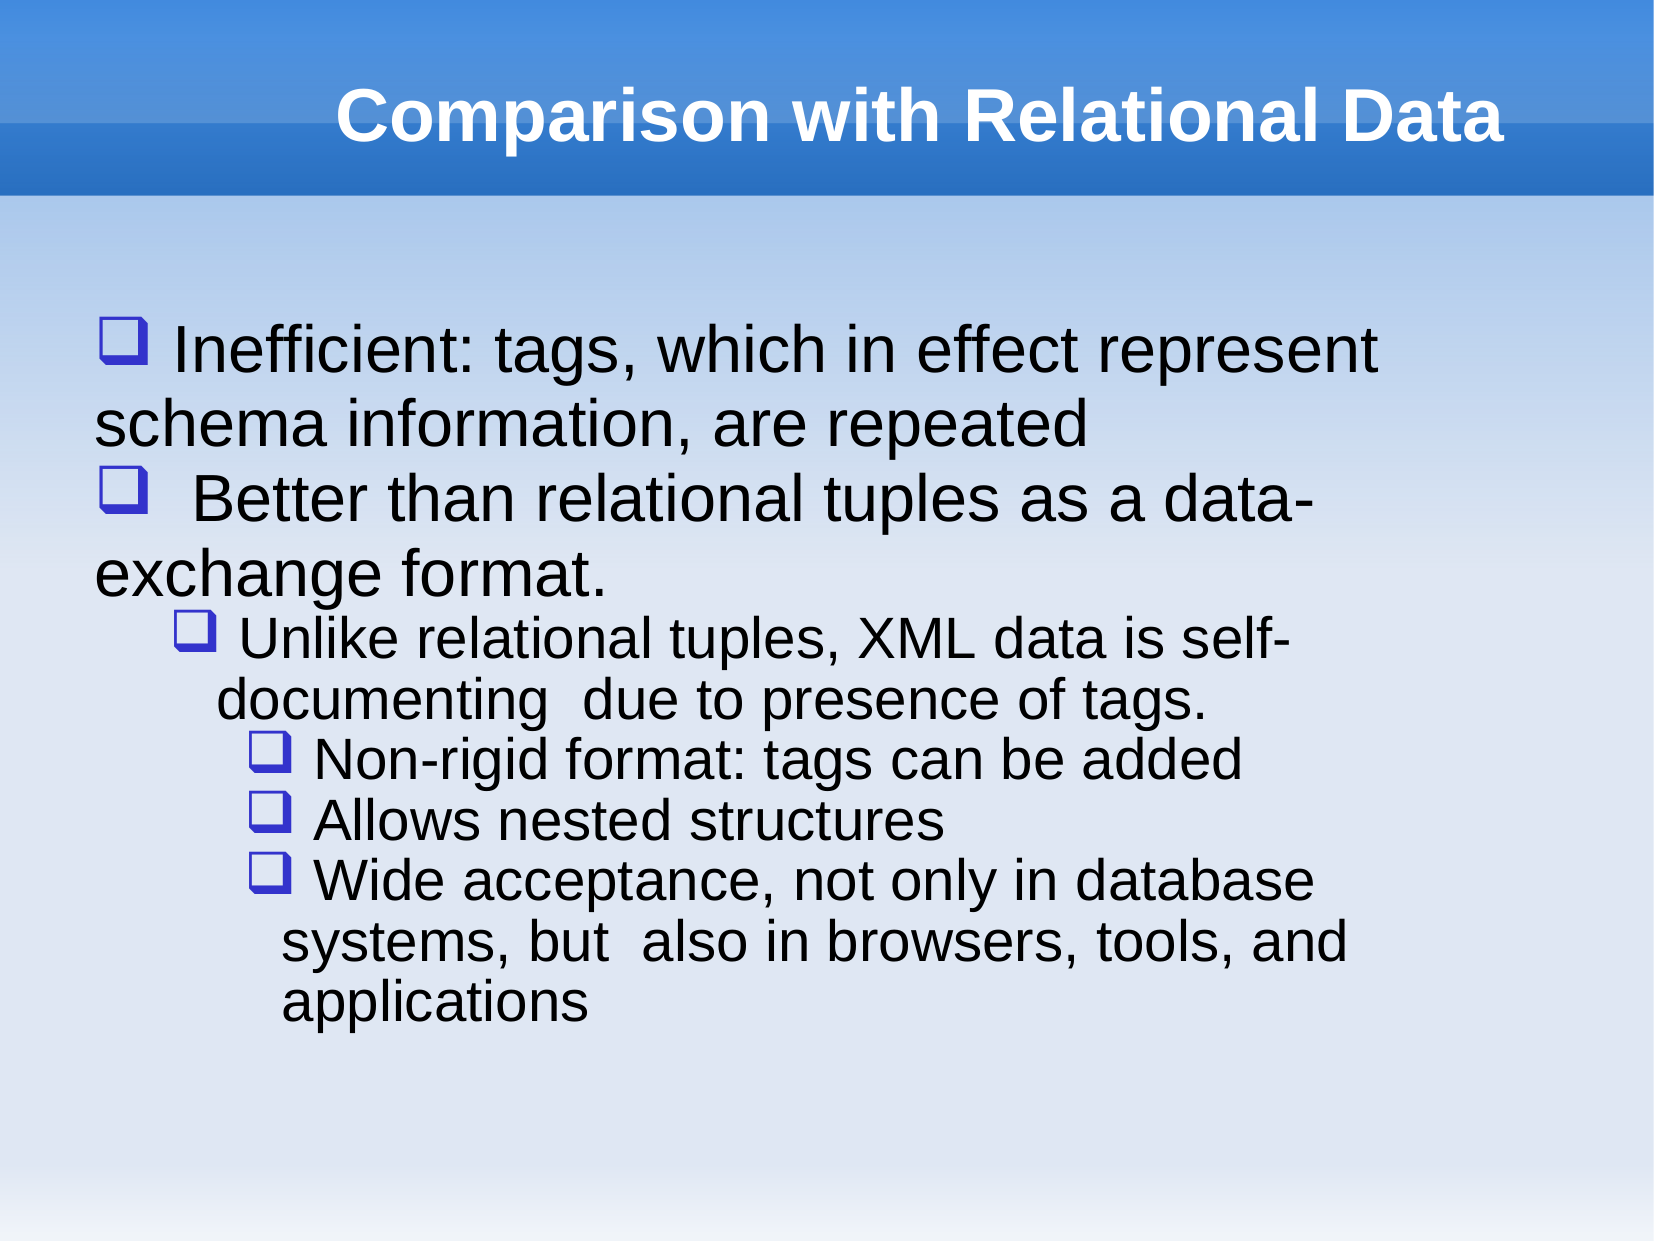

Comparison with Relational Data
 Inefficient: tags, which in effect represent schema information, are repeated
 Better than relational tuples as a data-exchange format.
 Unlike relational tuples, XML data is self- documenting due to presence of tags.
 Non-rigid format: tags can be added
 Allows nested structures
 Wide acceptance, not only in database systems, but also in browsers, tools, and applications